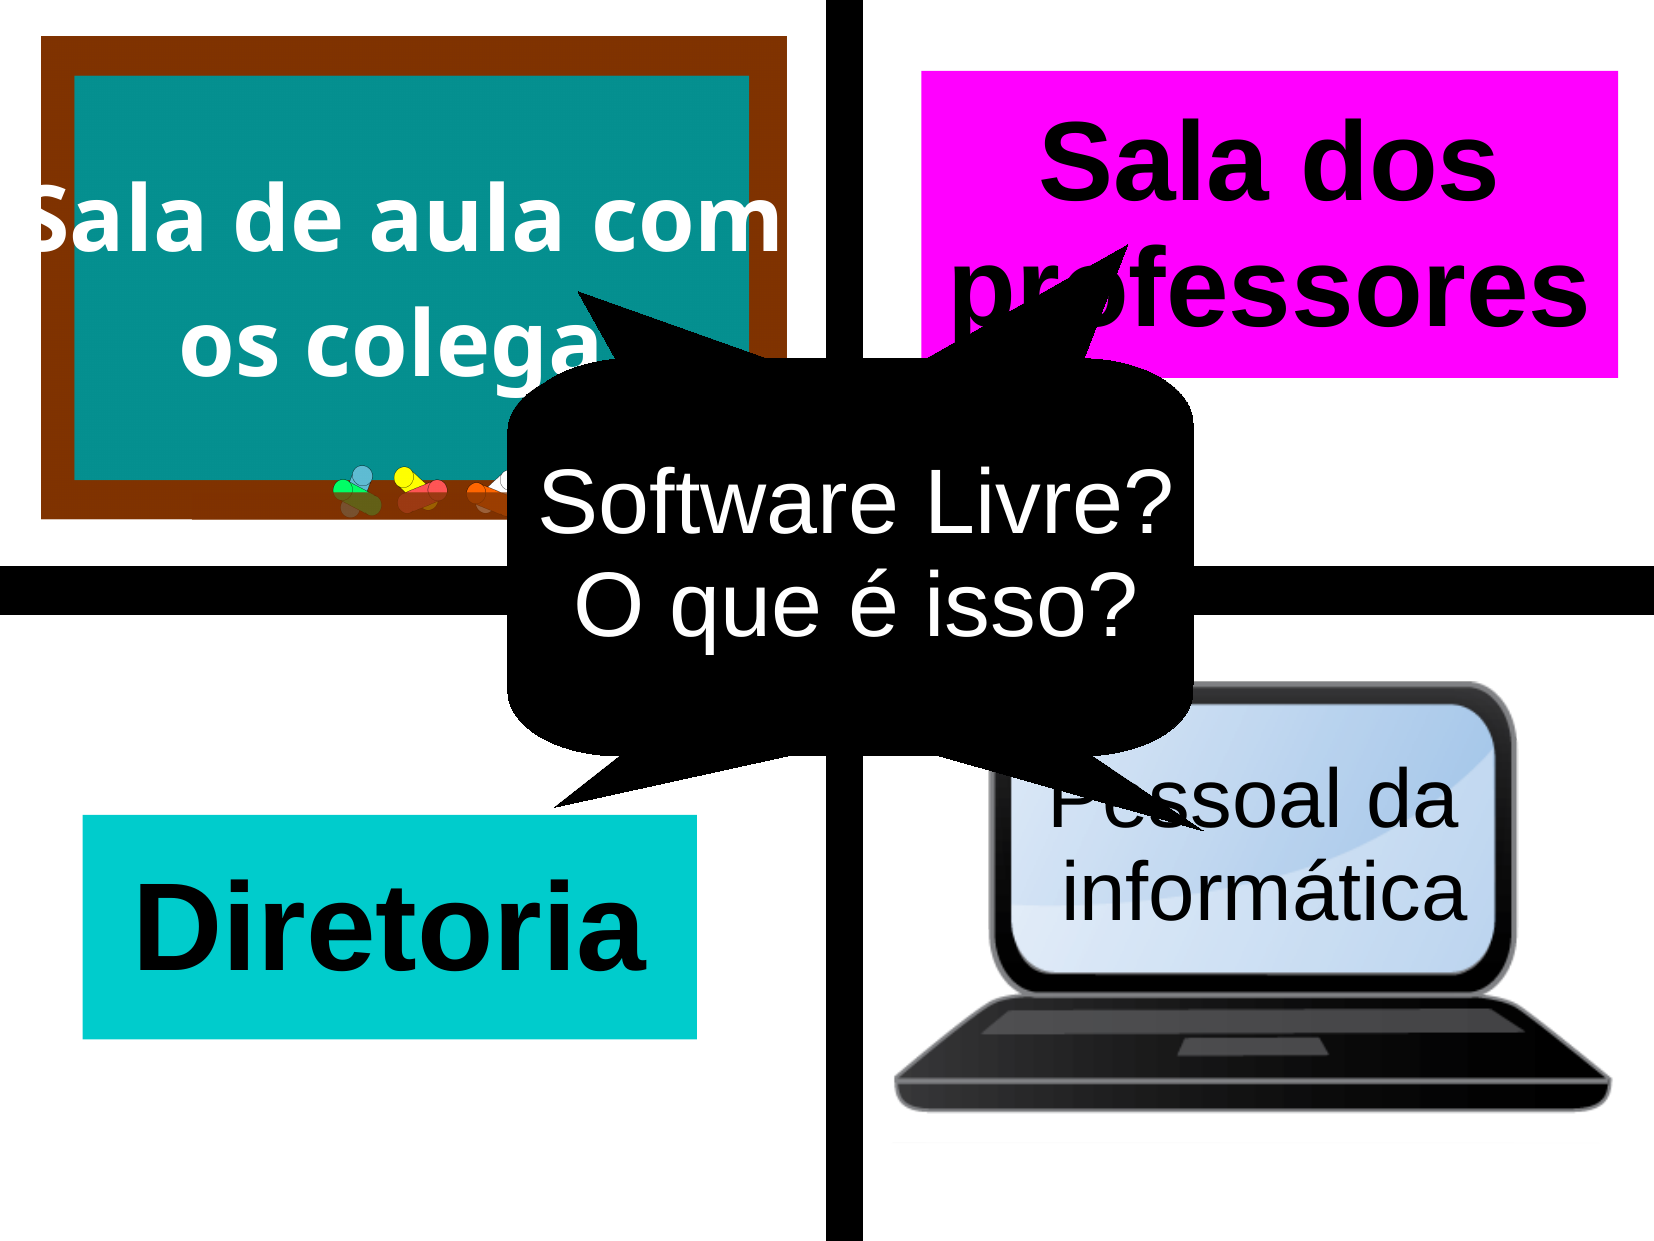

Sala de aula com
os colegas
Sala dos
professores
Software Livre?
O que é isso?
Software Livre?
O que é isso?
Software Livre?
O que é isso?
Software Livre?
O que é isso?
Pessoal da
 informática
Diretoria